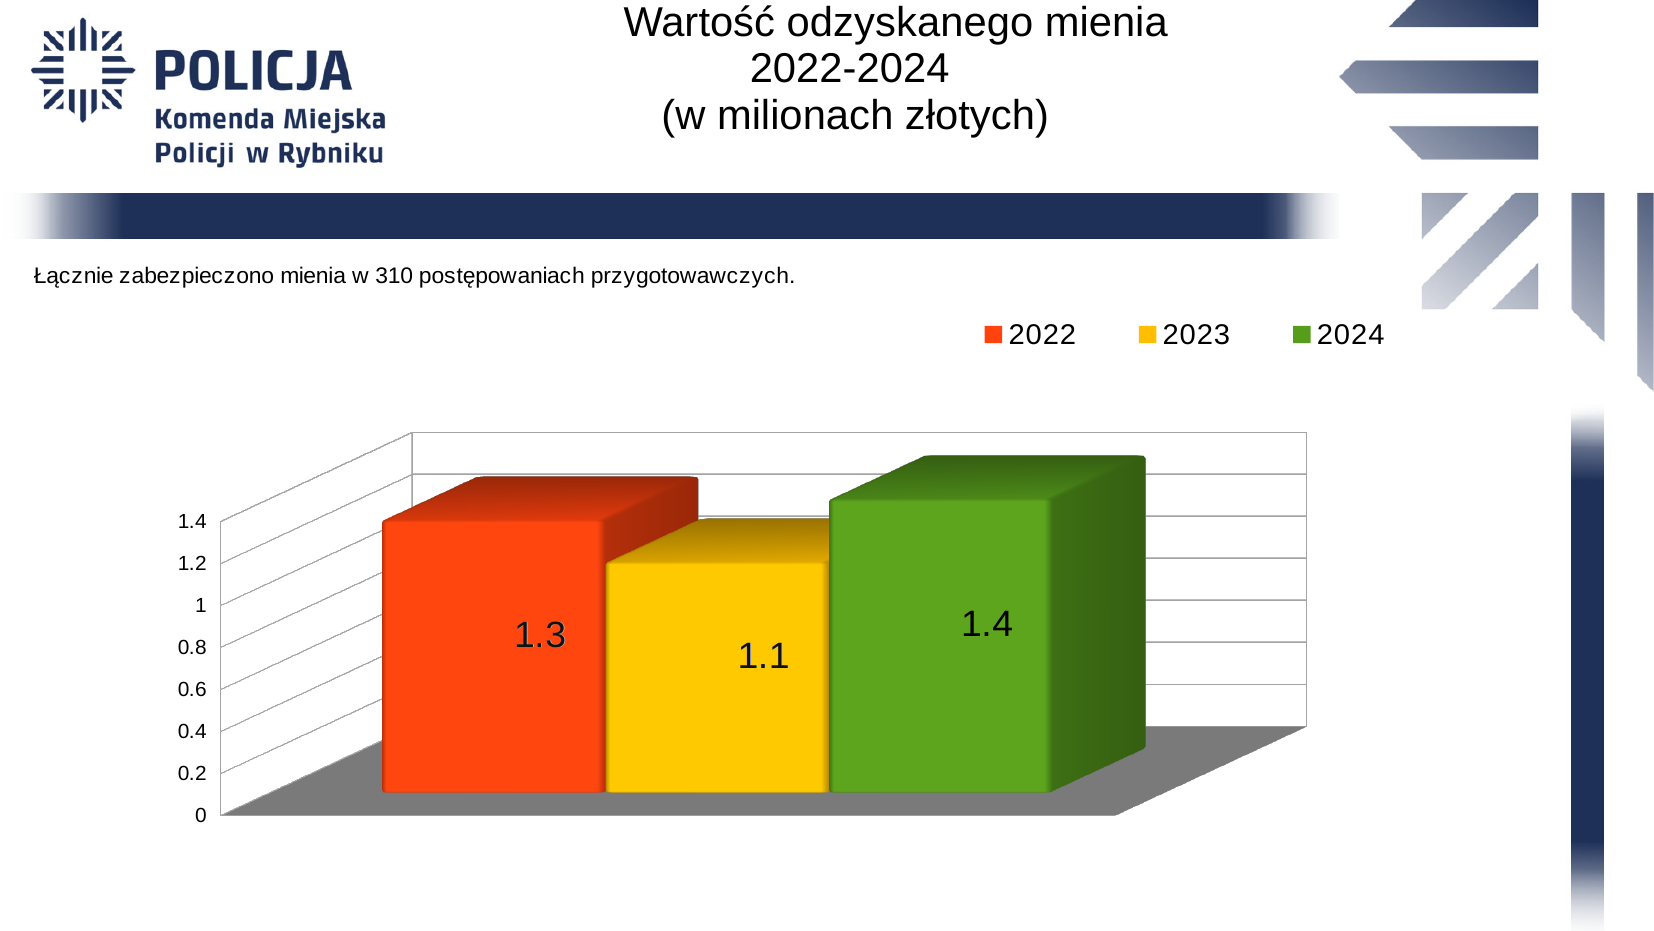

# Wartość odzyskanego mienia 2022-2024 (w milionach złotych)
[unsupported chart]